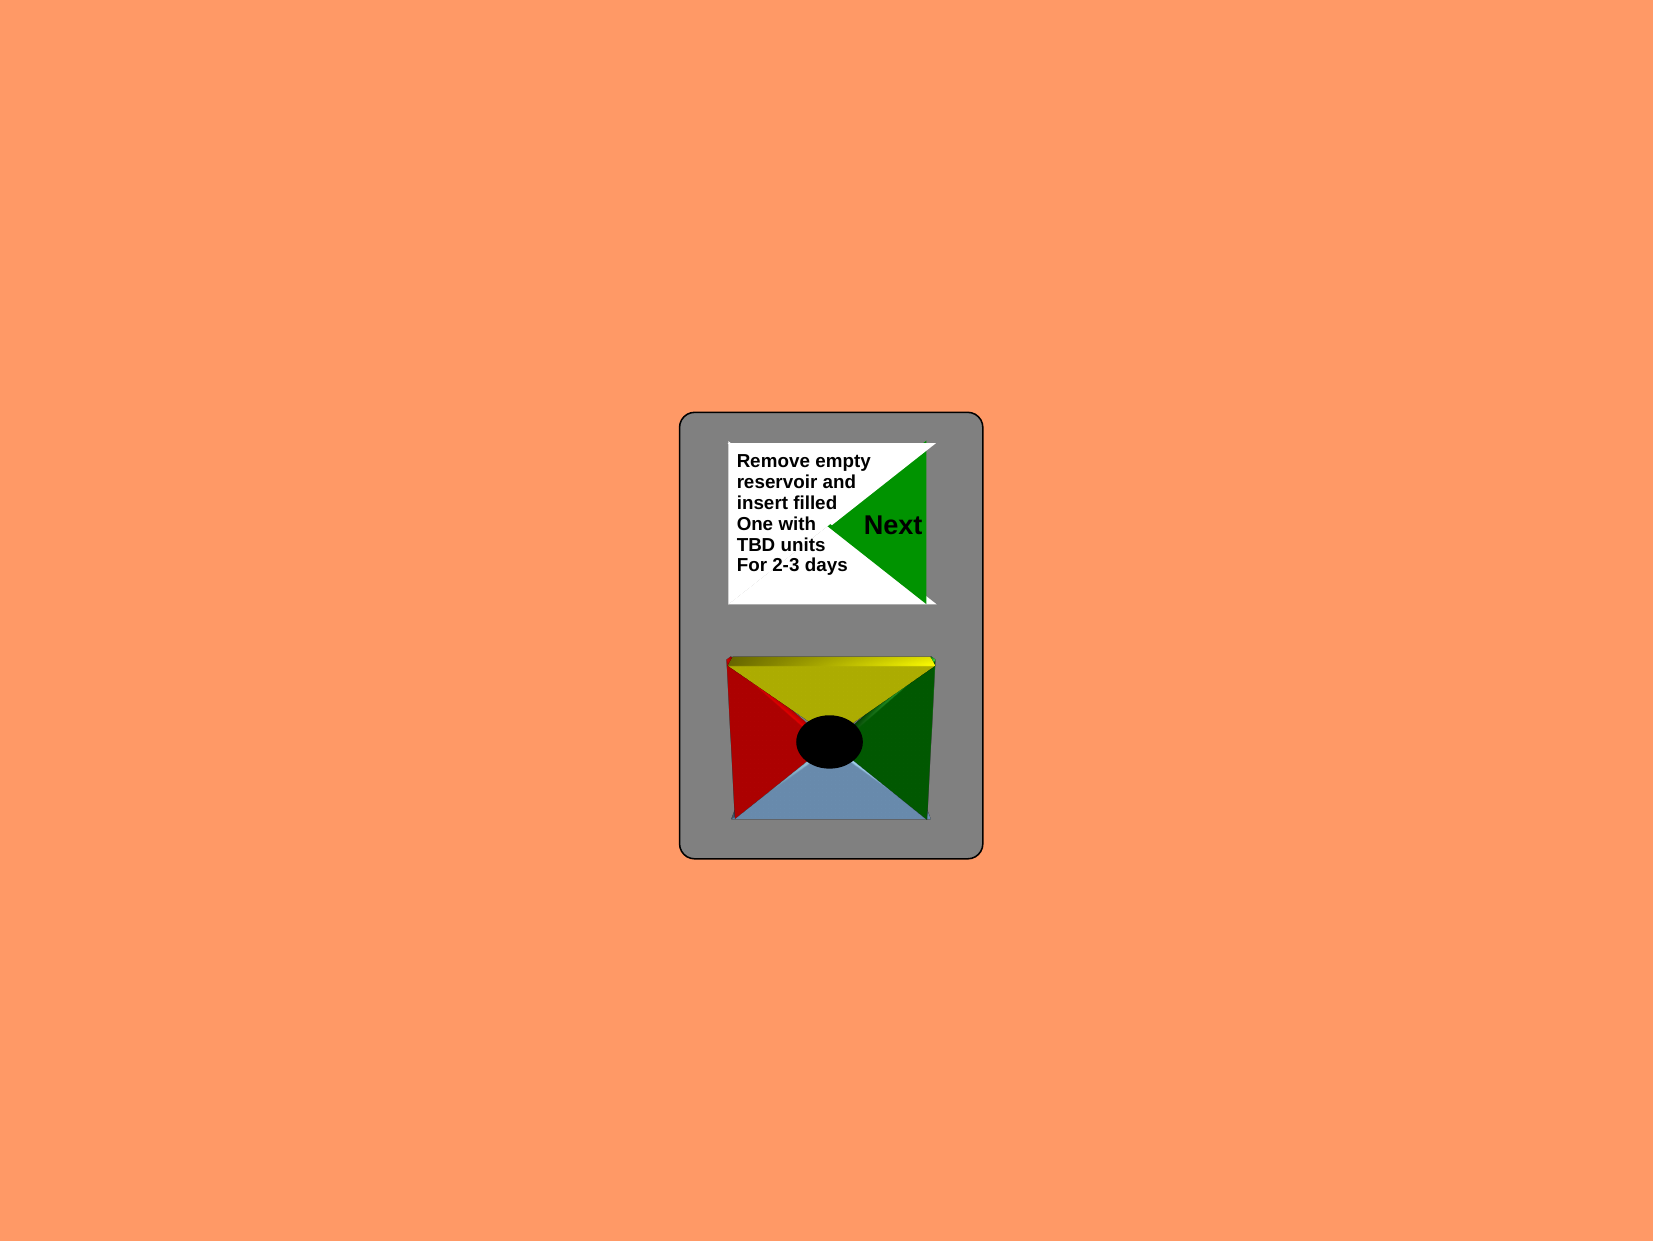

Remove empty reservoir and
insert filled
One with
TBD units
For 2-3 days
Next